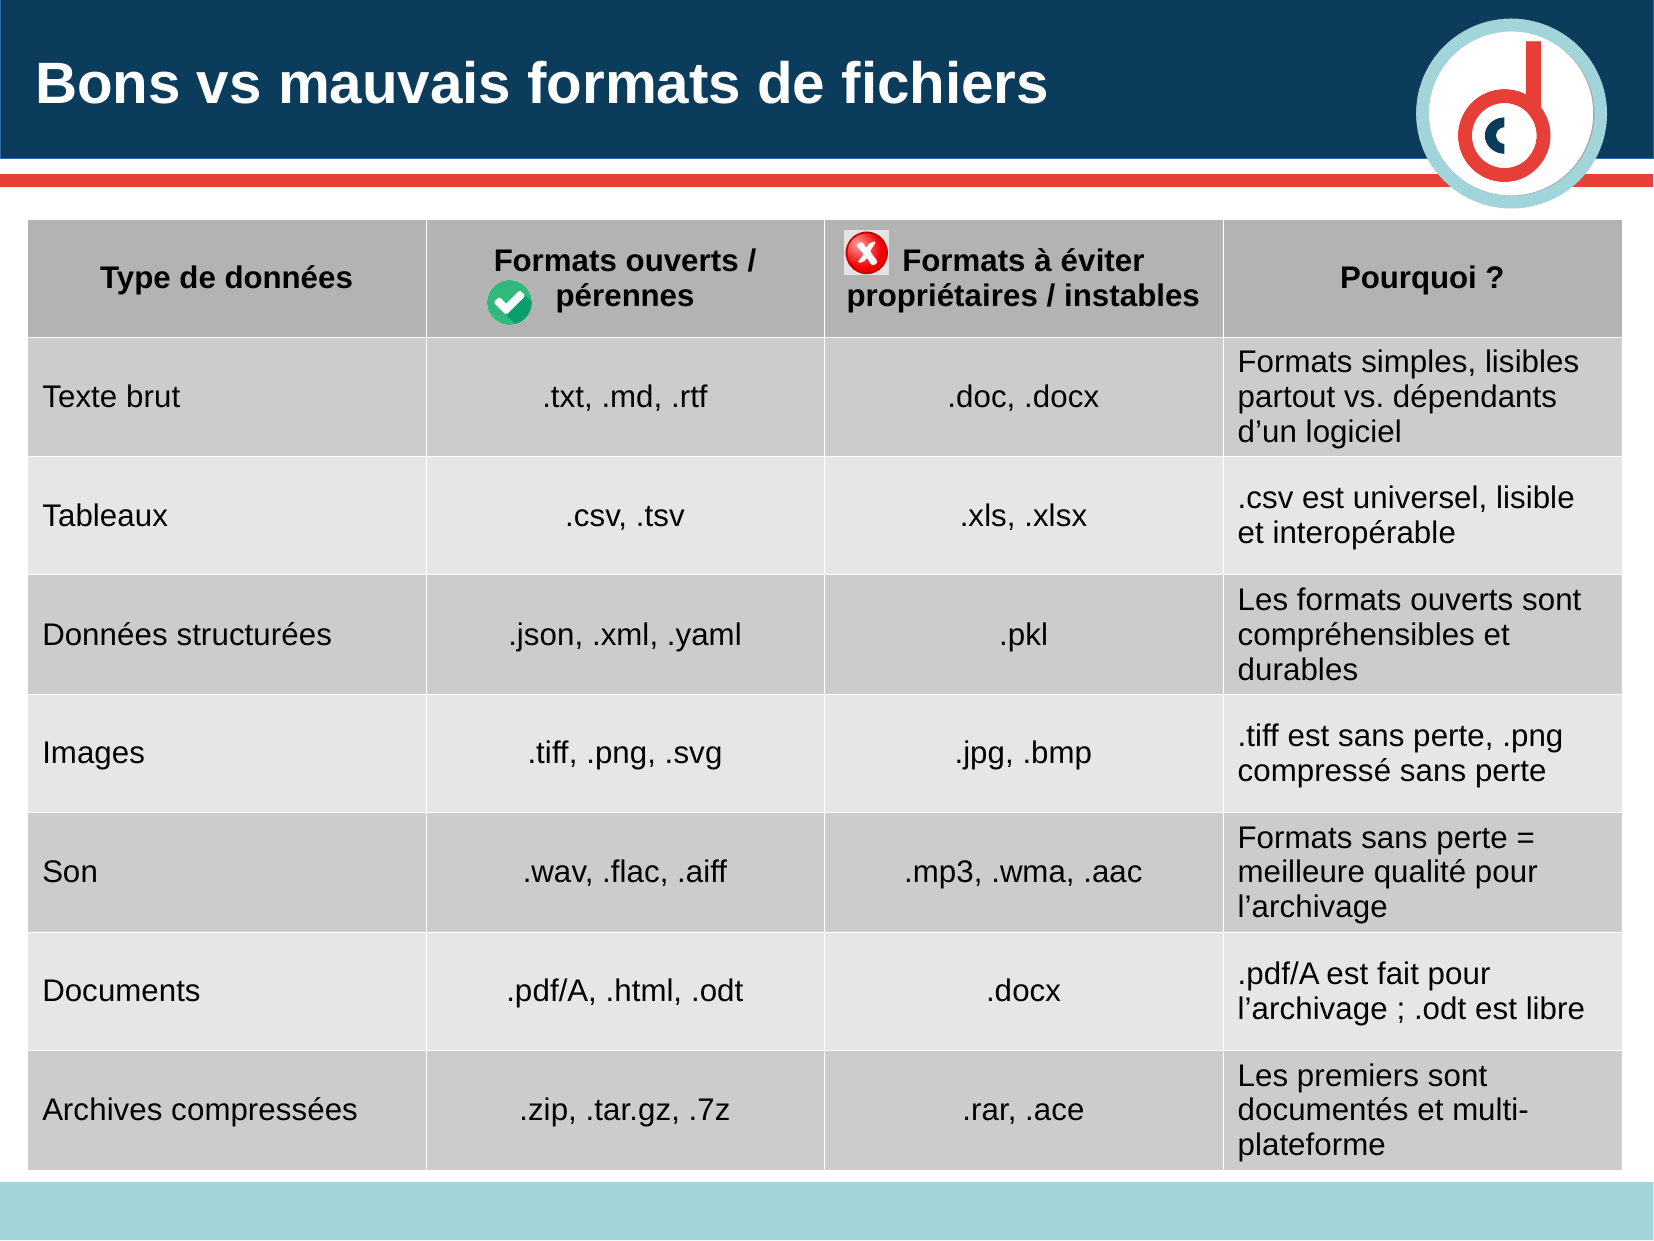

# Bons vs mauvais formats de fichiers
| Type de données | Formats ouverts / pérennes | Formats à éviter propriétaires / instables | Pourquoi ? |
| --- | --- | --- | --- |
| Texte brut | .txt, .md, .rtf | .doc, .docx | Formats simples, lisibles partout vs. dépendants d’un logiciel |
| Tableaux | .csv, .tsv | .xls, .xlsx | .csv est universel, lisible et interopérable |
| Données structurées | .json, .xml, .yaml | .pkl | Les formats ouverts sont compréhensibles et durables |
| Images | .tiff, .png, .svg | .jpg, .bmp | .tiff est sans perte, .png compressé sans perte |
| Son | .wav, .flac, .aiff | .mp3, .wma, .aac | Formats sans perte = meilleure qualité pour l’archivage |
| Documents | .pdf/A, .html, .odt | .docx | .pdf/A est fait pour l’archivage ; .odt est libre |
| Archives compressées | .zip, .tar.gz, .7z | .rar, .ace | Les premiers sont documentés et multi-plateforme |